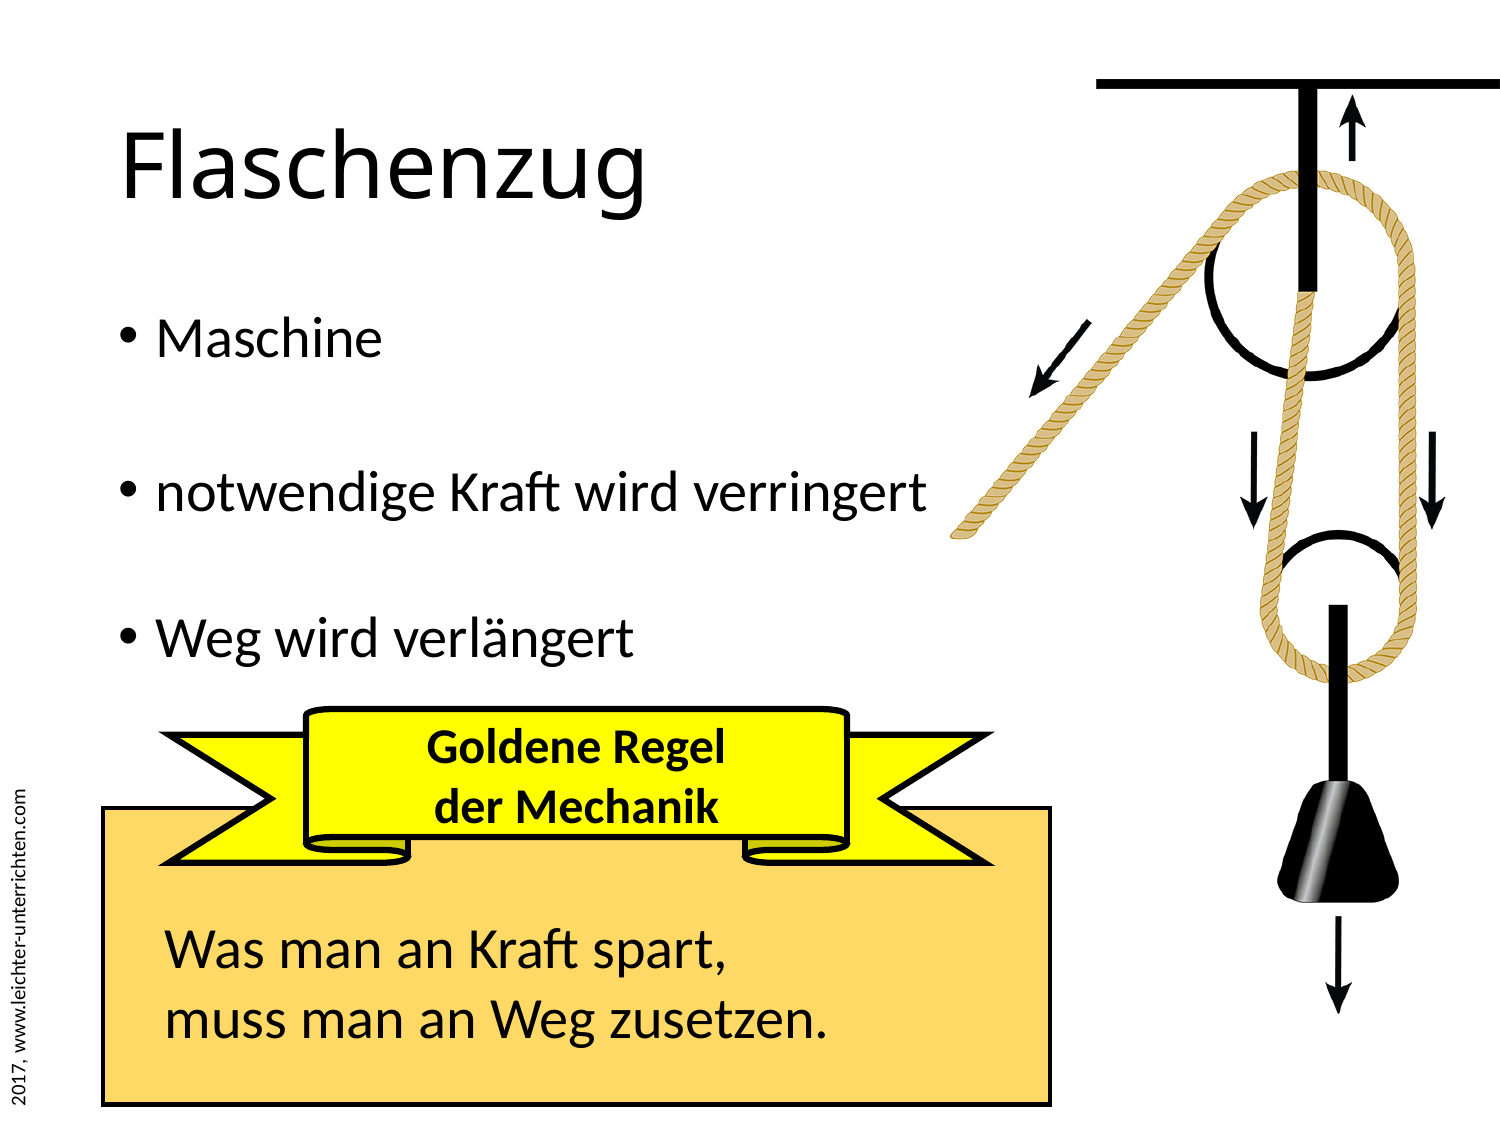

# Flaschenzug
Maschine
notwendige Kraft wird verringert
Weg wird verlängert
Goldene Regel
der Mechanik
Was man an Kraft spart,
muss man an Weg zusetzen.
2017, www.leichter-unterrichten.com